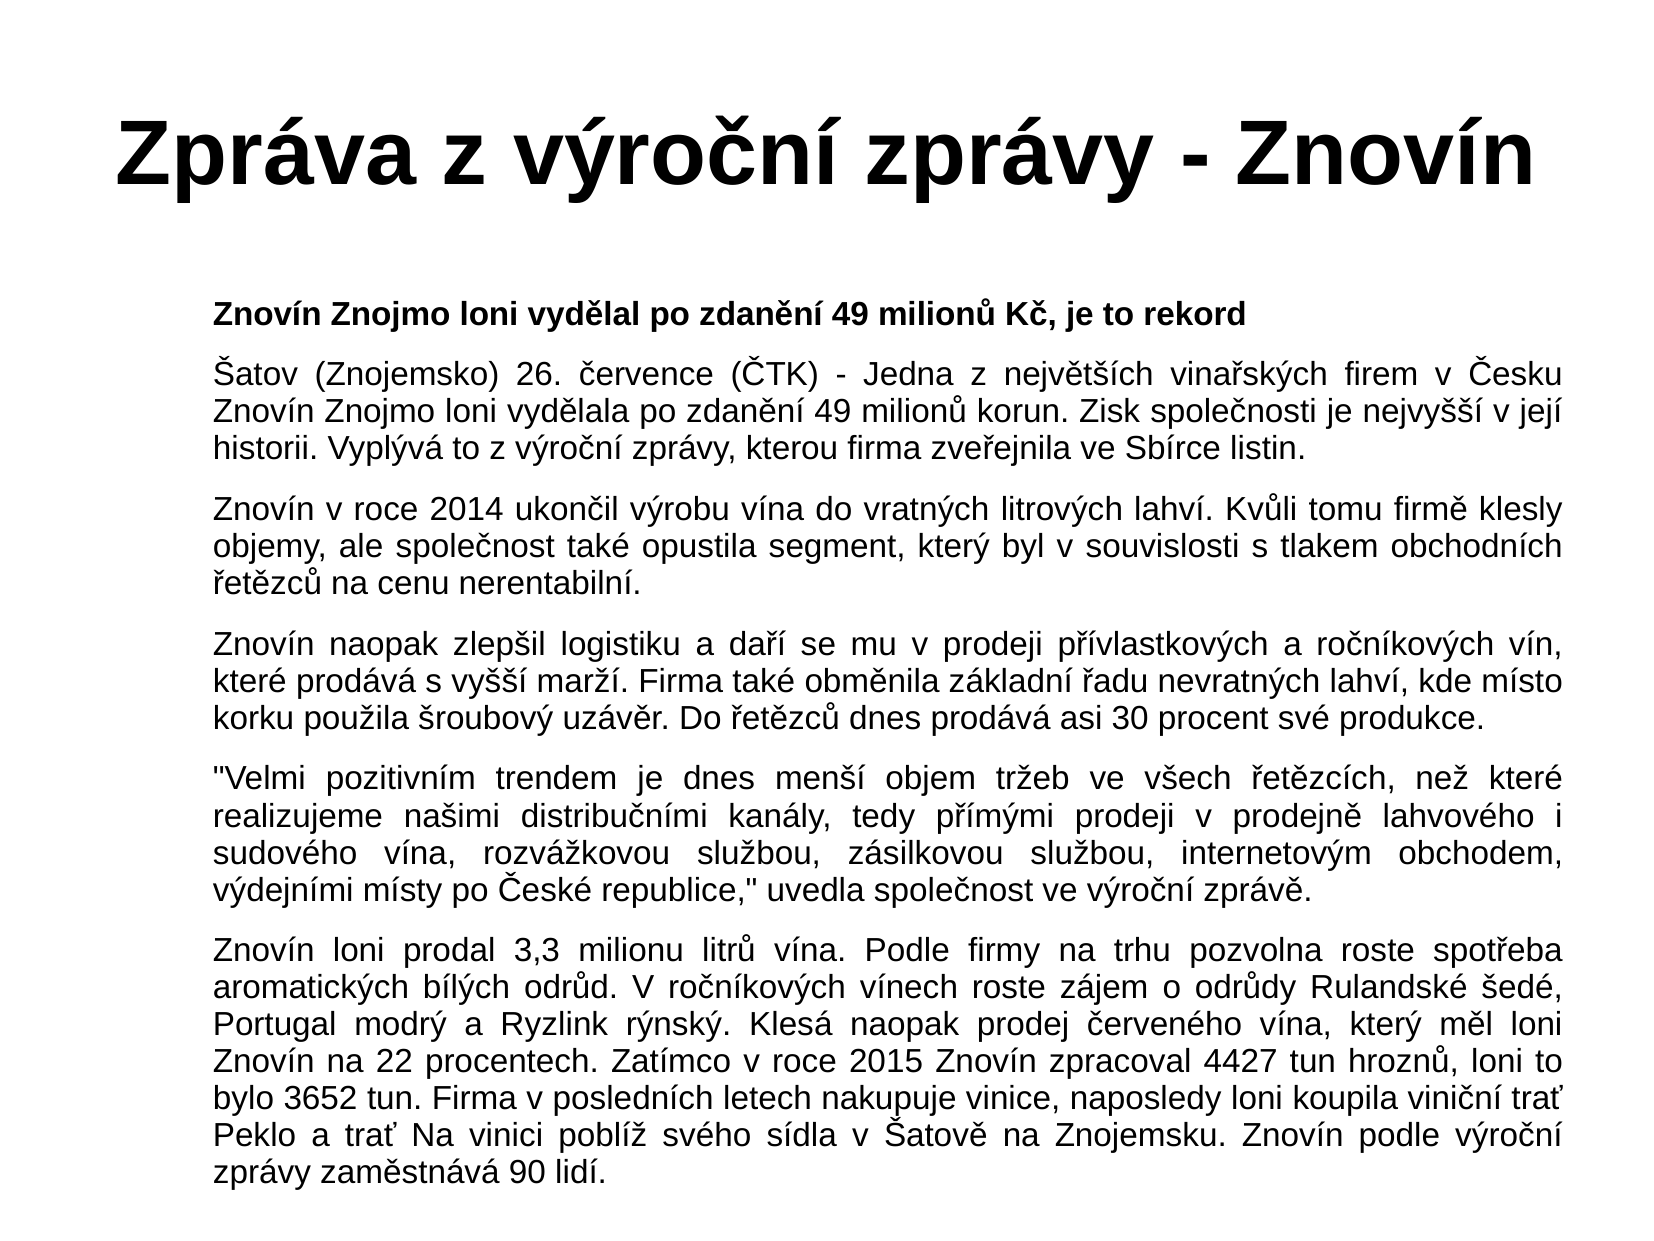

# Zpráva z výroční zprávy - Znovín
Znovín Znojmo loni vydělal po zdanění 49 milionů Kč, je to rekord
Šatov (Znojemsko) 26. července (ČTK) - Jedna z největších vinařských firem v Česku Znovín Znojmo loni vydělala po zdanění 49 milionů korun. Zisk společnosti je nejvyšší v její historii. Vyplývá to z výroční zprávy, kterou firma zveřejnila ve Sbírce listin.
Znovín v roce 2014 ukončil výrobu vína do vratných litrových lahví. Kvůli tomu firmě klesly objemy, ale společnost také opustila segment, který byl v souvislosti s tlakem obchodních řetězců na cenu nerentabilní.
Znovín naopak zlepšil logistiku a daří se mu v prodeji přívlastkových a ročníkových vín, které prodává s vyšší marží. Firma také obměnila základní řadu nevratných lahví, kde místo korku použila šroubový uzávěr. Do řetězců dnes prodává asi 30 procent své produkce.
"Velmi pozitivním trendem je dnes menší objem tržeb ve všech řetězcích, než které realizujeme našimi distribučními kanály, tedy přímými prodeji v prodejně lahvového i sudového vína, rozvážkovou službou, zásilkovou službou, internetovým obchodem, výdejními místy po České republice," uvedla společnost ve výroční zprávě.
Znovín loni prodal 3,3 milionu litrů vína. Podle firmy na trhu pozvolna roste spotřeba aromatických bílých odrůd. V ročníkových vínech roste zájem o odrůdy Rulandské šedé, Portugal modrý a Ryzlink rýnský. Klesá naopak prodej červeného vína, který měl loni Znovín na 22 procentech. Zatímco v roce 2015 Znovín zpracoval 4427 tun hroznů, loni to bylo 3652 tun. Firma v posledních letech nakupuje vinice, naposledy loni koupila viniční trať Peklo a trať Na vinici poblíž svého sídla v Šatově na Znojemsku. Znovín podle výroční zprávy zaměstnává 90 lidí.